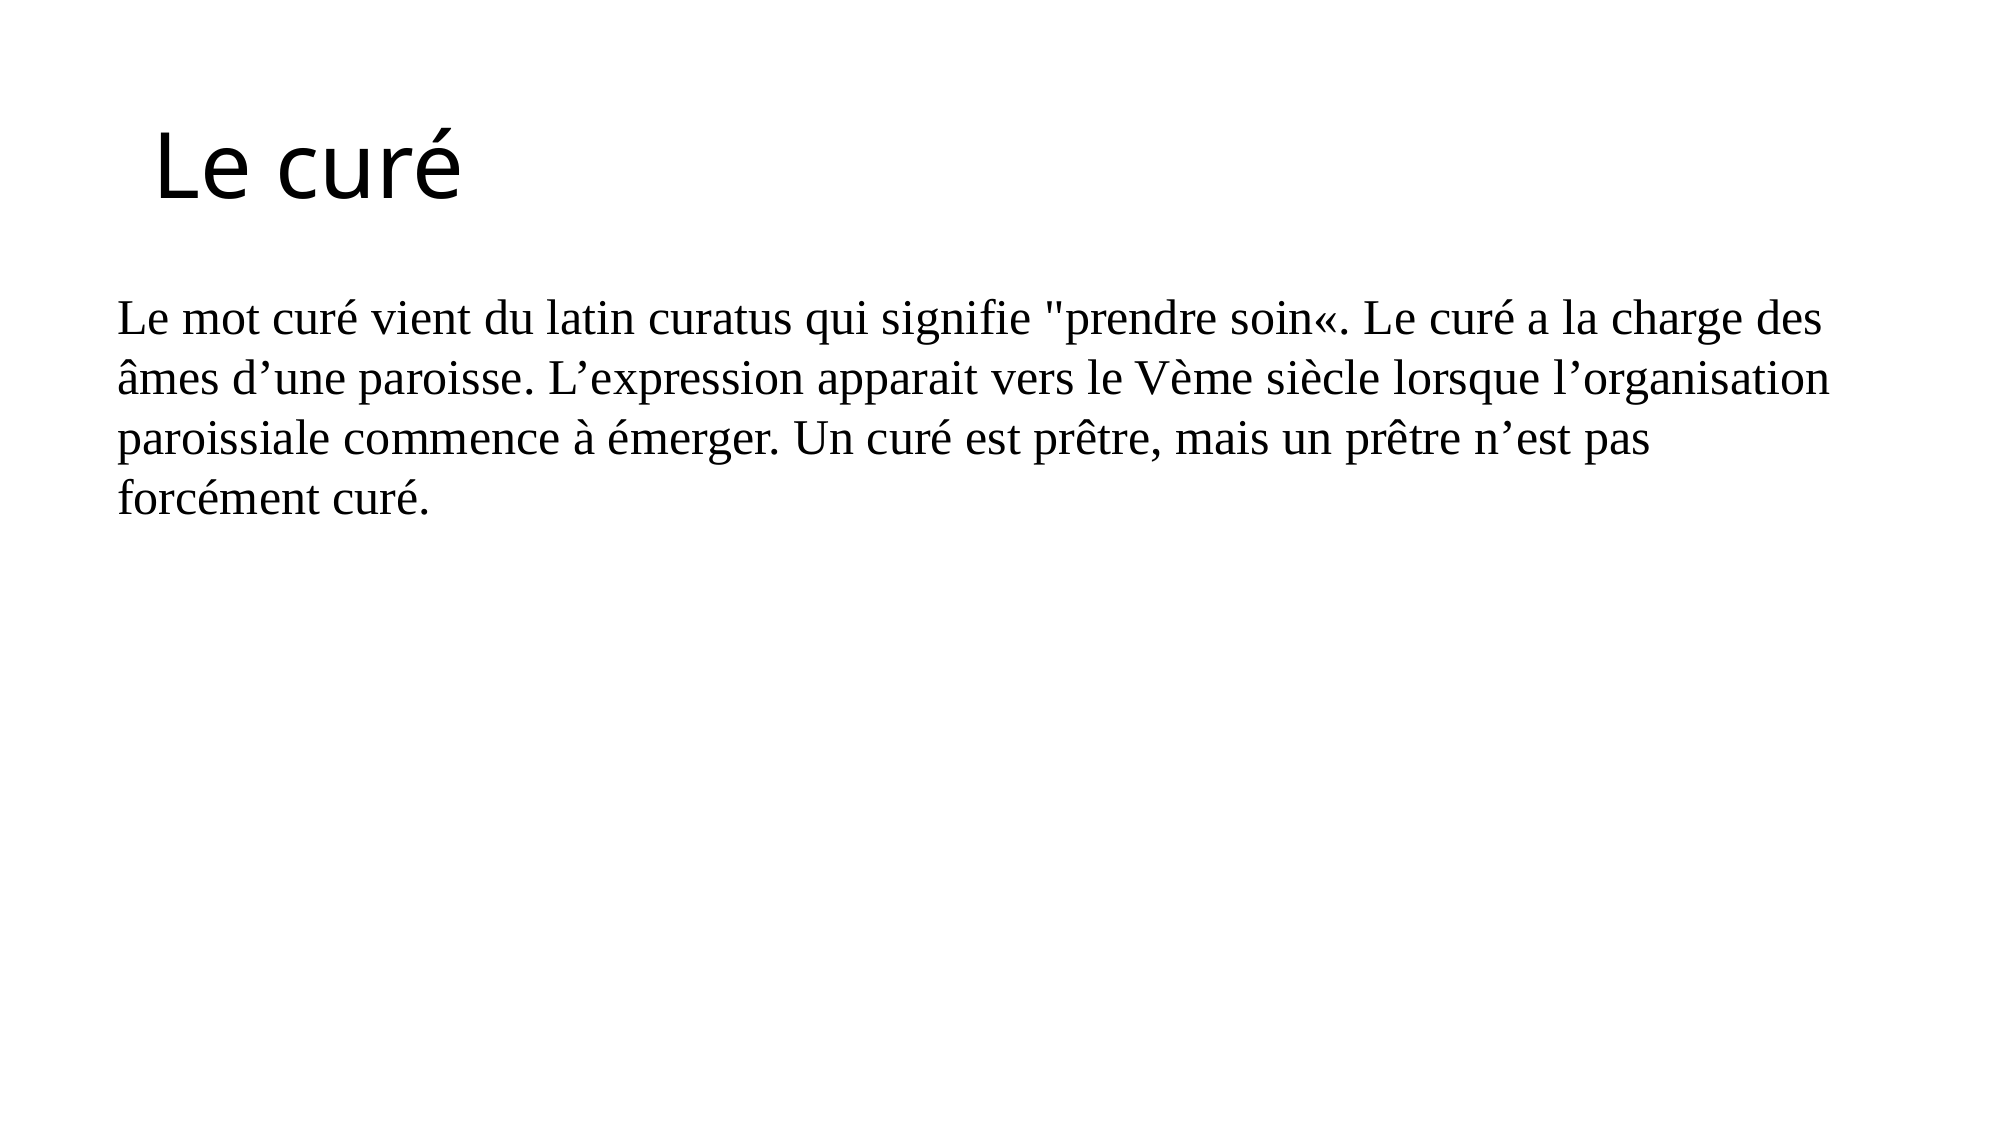

# Le curé
Le mot curé vient du latin curatus qui signifie "prendre soin«. Le curé a la charge des âmes d’une paroisse. L’expression apparait vers le Vème siècle lorsque l’organisation paroissiale commence à émerger. Un curé est prêtre, mais un prêtre n’est pas forcément curé.